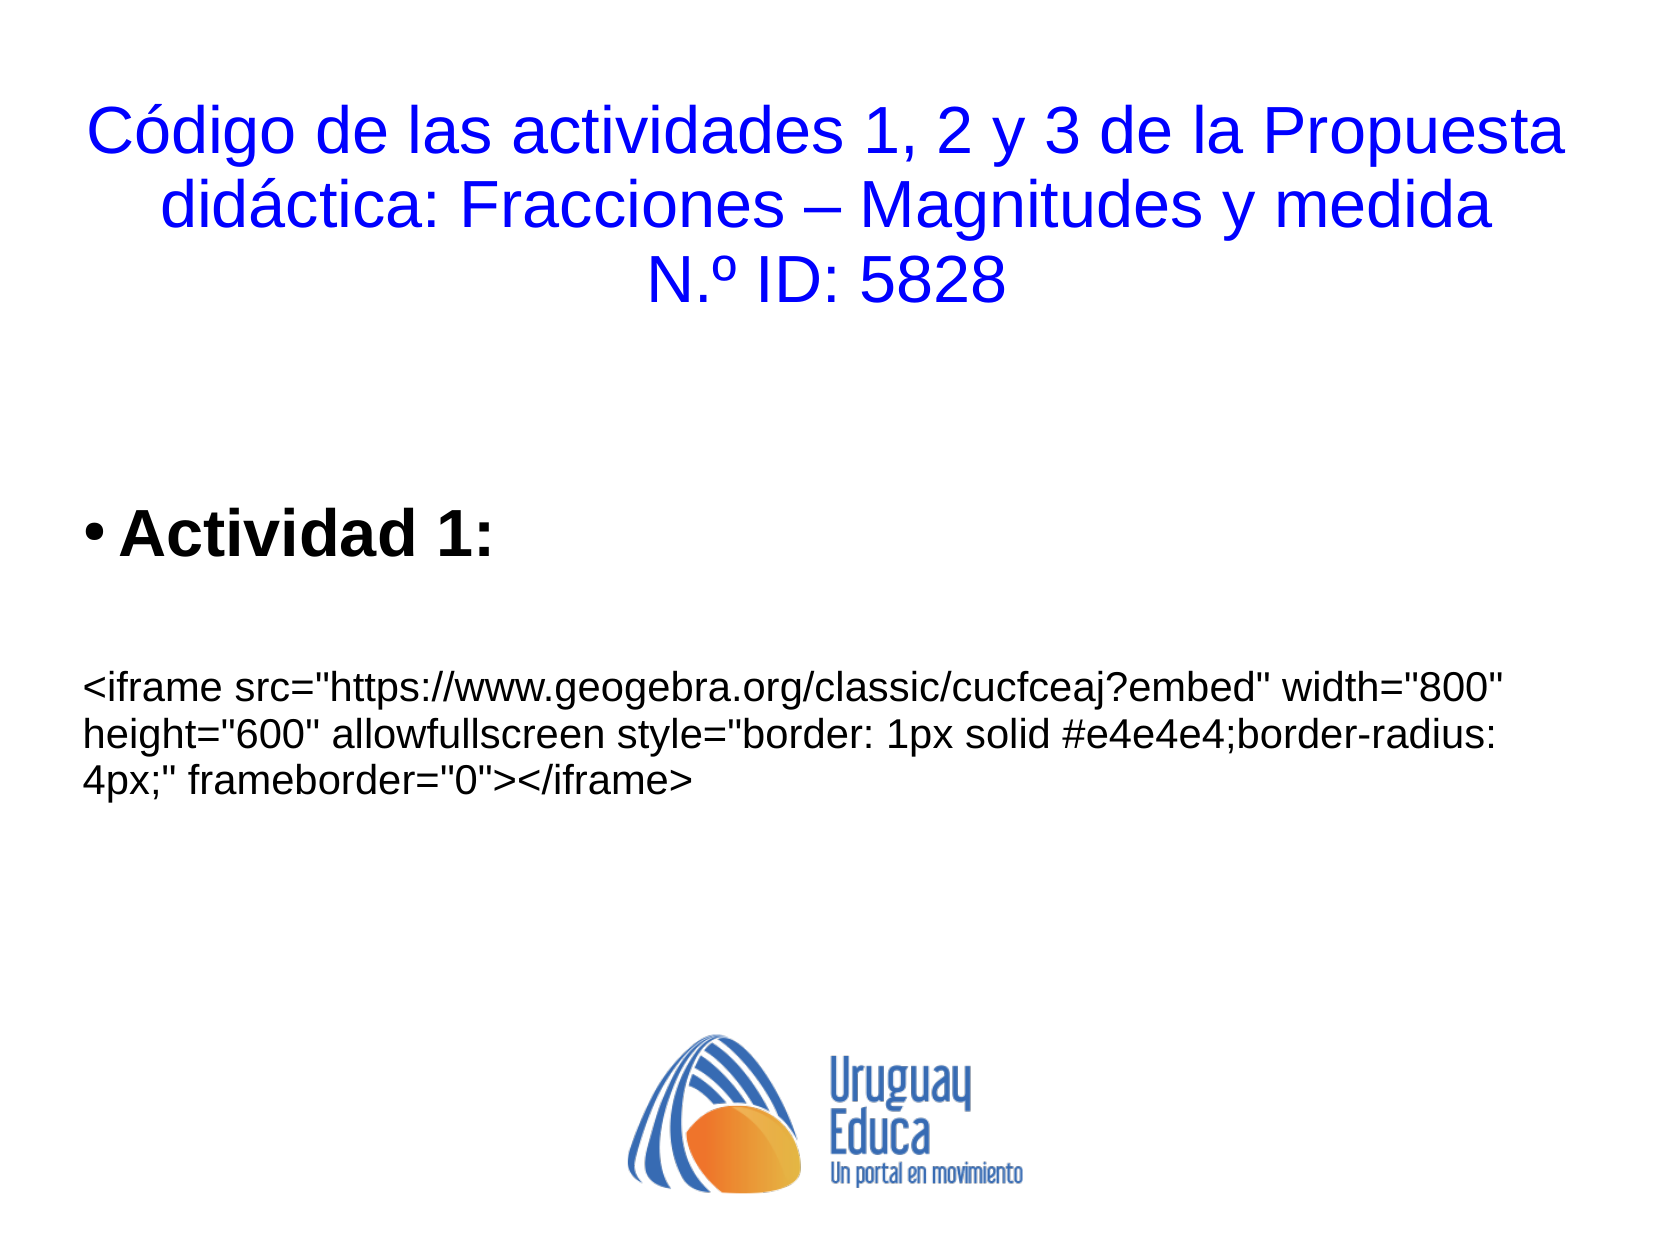

# Código de las actividades 1, 2 y 3 de la Propuesta didáctica: Fracciones – Magnitudes y medida N.º ID: 5828
Actividad 1:
<iframe src="https://www.geogebra.org/classic/cucfceaj?embed" width="800" height="600" allowfullscreen style="border: 1px solid #e4e4e4;border-radius: 4px;" frameborder="0"></iframe>